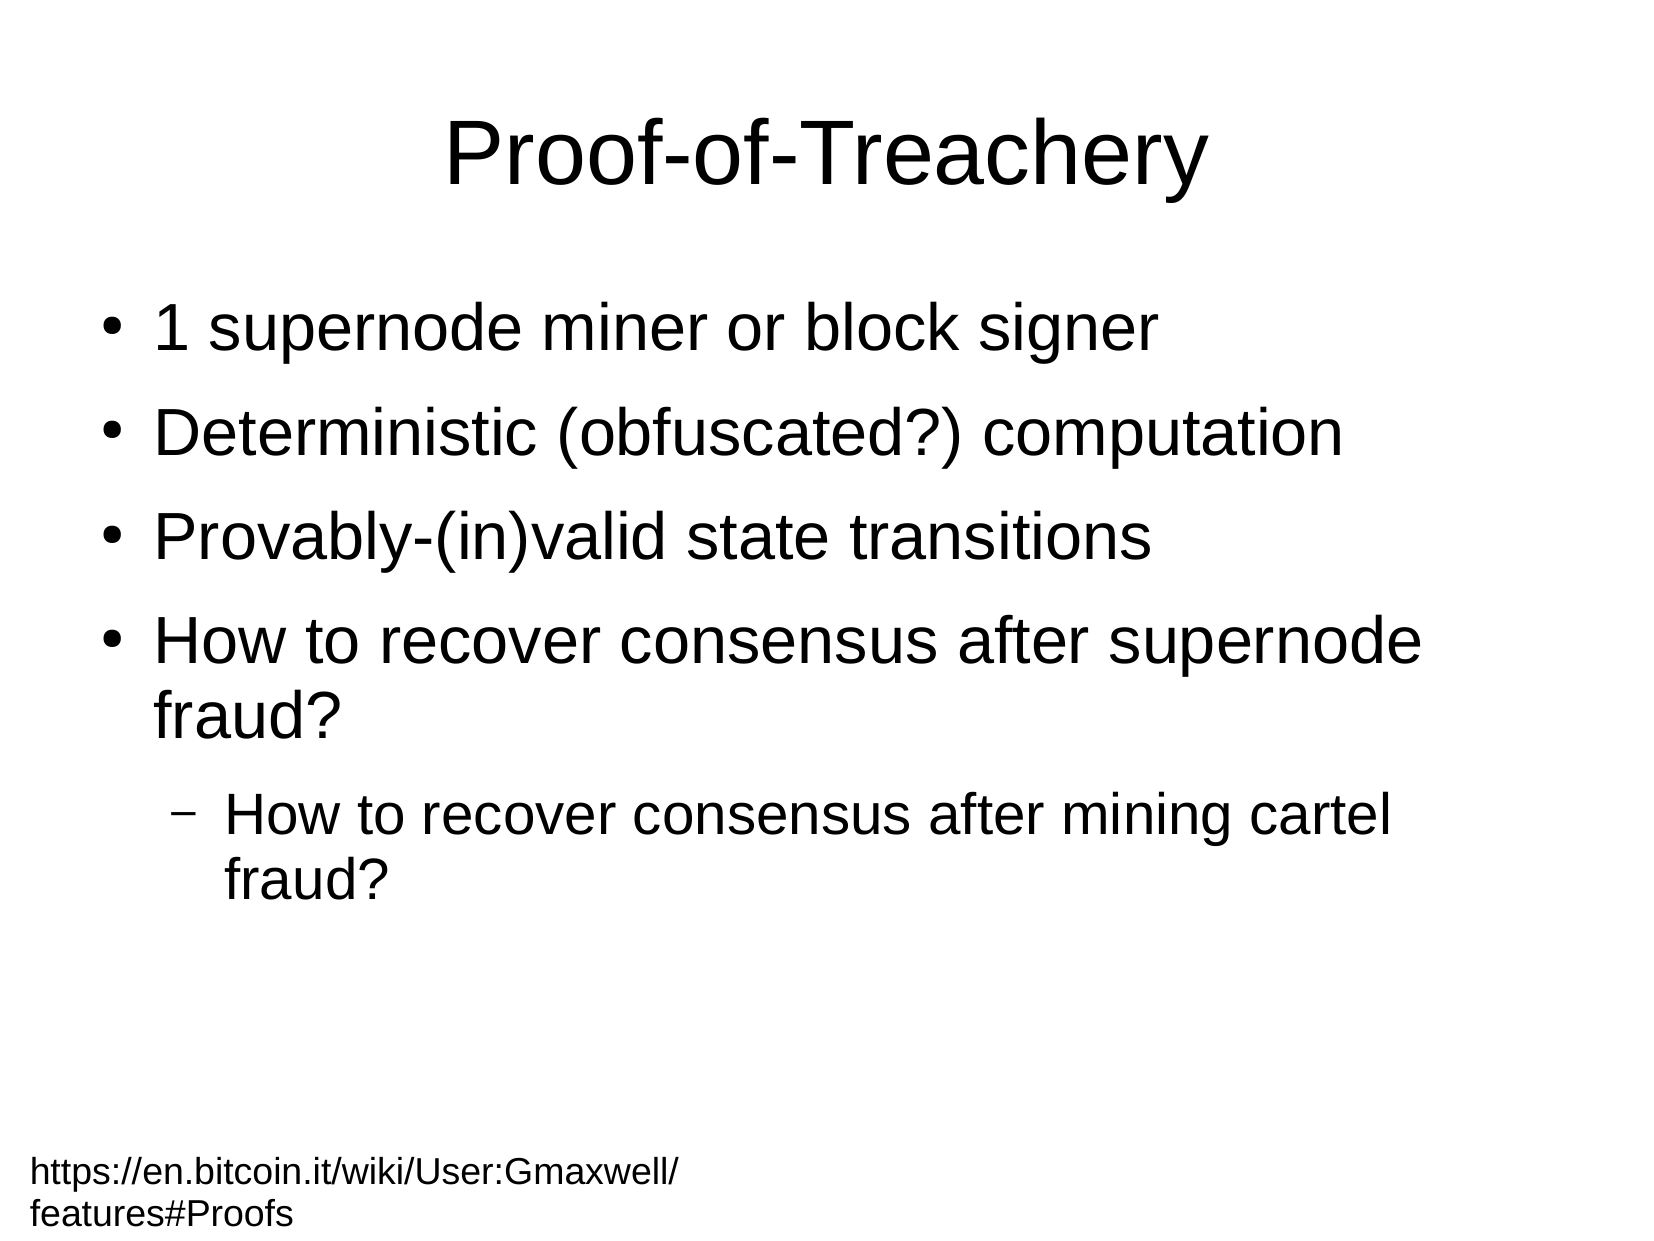

# Proof-of-Treachery
1 supernode miner or block signer
Deterministic (obfuscated?) computation
Provably-(in)valid state transitions
How to recover consensus after supernode fraud?
How to recover consensus after mining cartel fraud?
https://en.bitcoin.it/wiki/User:Gmaxwell/features#Proofs